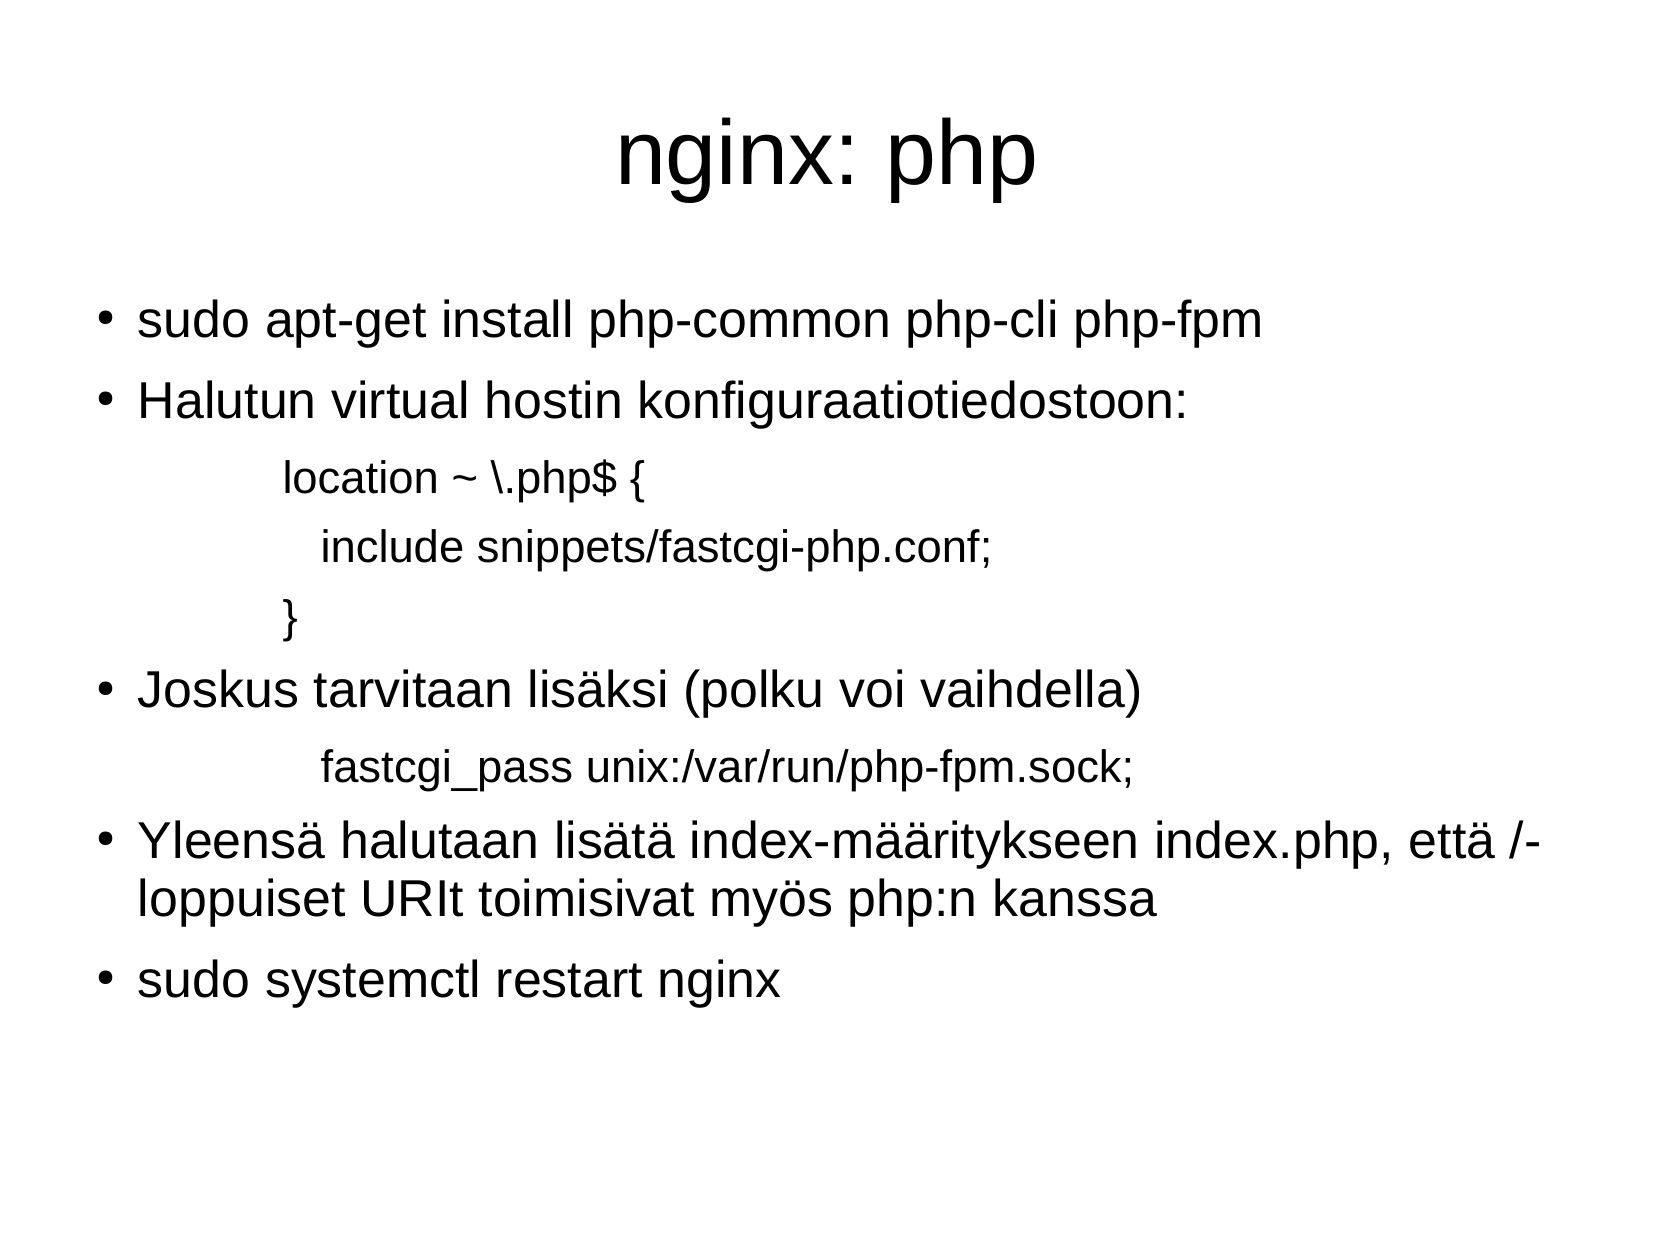

# nginx: php
sudo apt-get install php-common php-cli php-fpm
Halutun virtual hostin konfiguraatiotiedostoon:
 location ~ \.php$ {
 include snippets/fastcgi-php.conf;
 }
Joskus tarvitaan lisäksi (polku voi vaihdella)
 fastcgi_pass unix:/var/run/php-fpm.sock;
Yleensä halutaan lisätä index-määritykseen index.php, että /-loppuiset URIt toimisivat myös php:n kanssa
sudo systemctl restart nginx